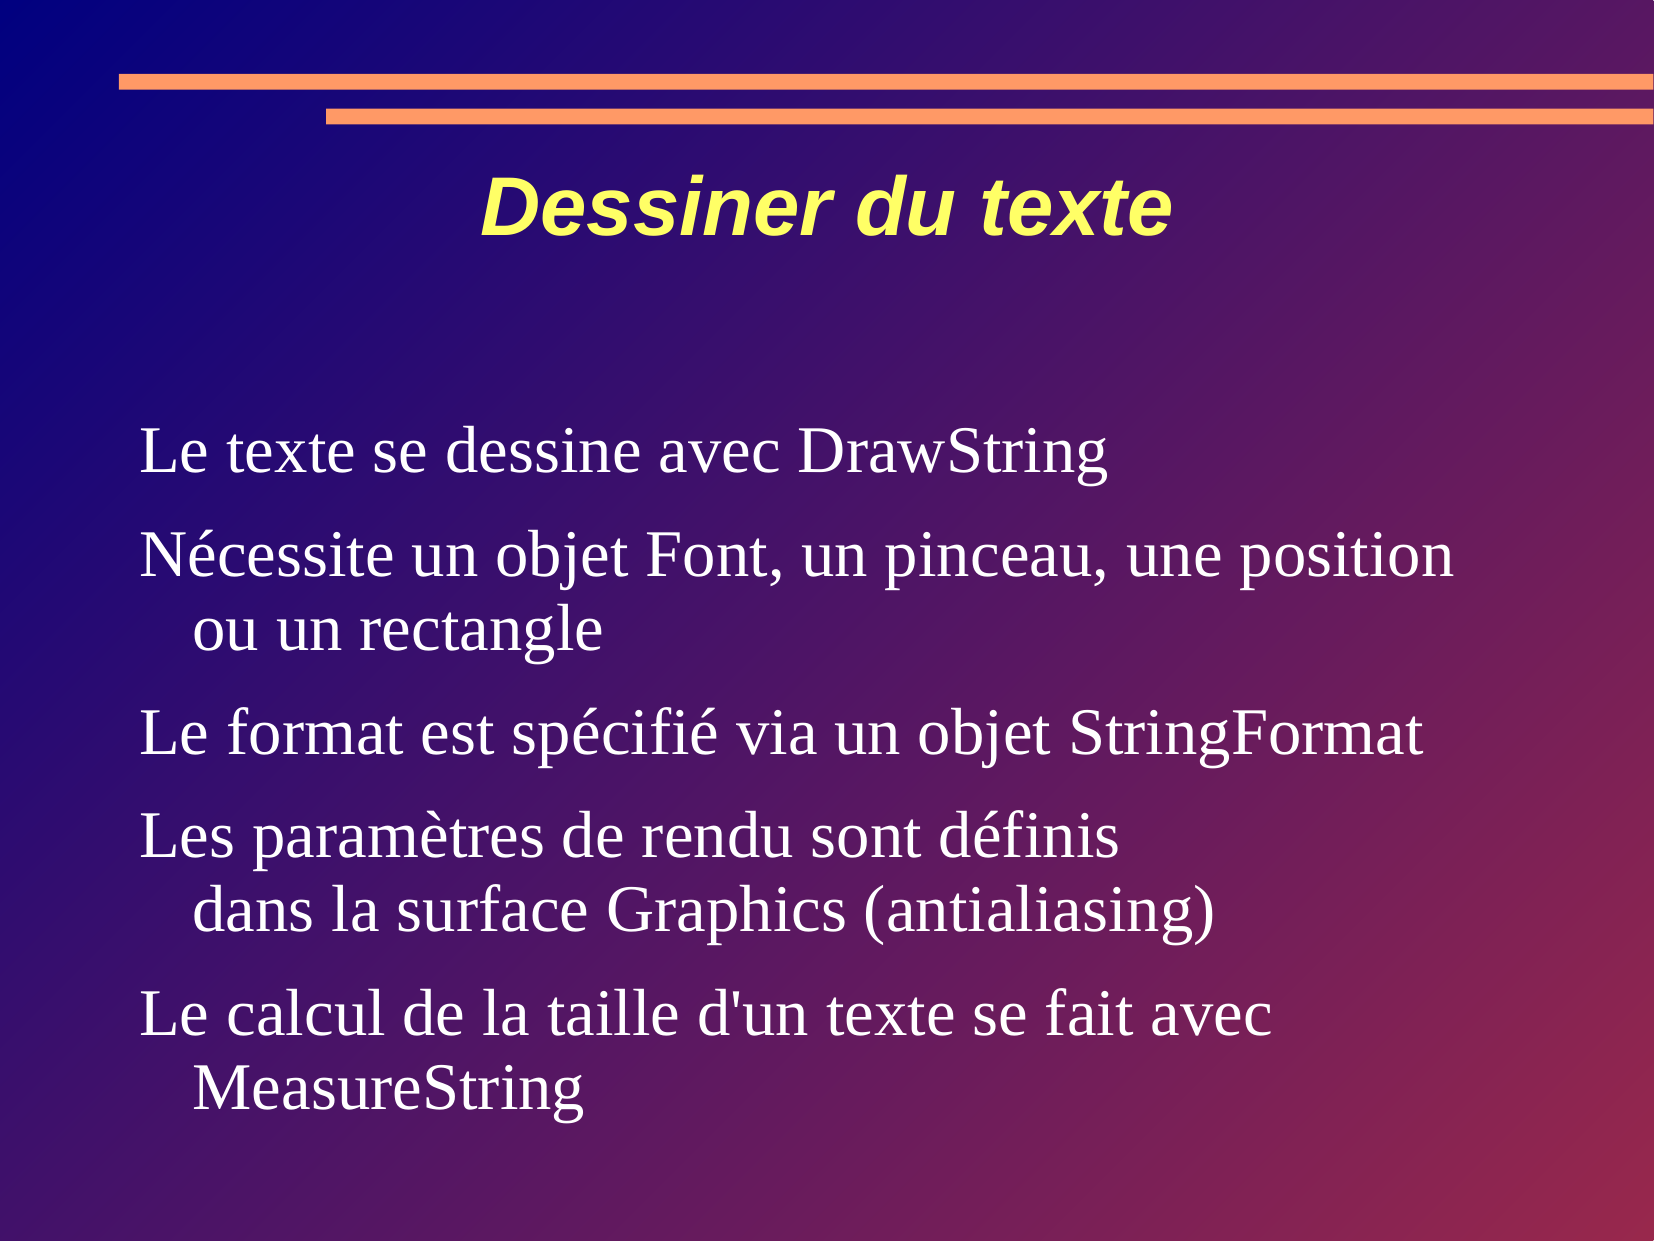

# Dessiner du texte
Le texte se dessine avec DrawString
Nécessite un objet Font, un pinceau, une position
ou un rectangle
Le format est spécifié via un objet StringFormat
Les paramètres de rendu sont définis
dans la surface Graphics (antialiasing)
Le calcul de la taille d'un texte se fait avec MeasureString